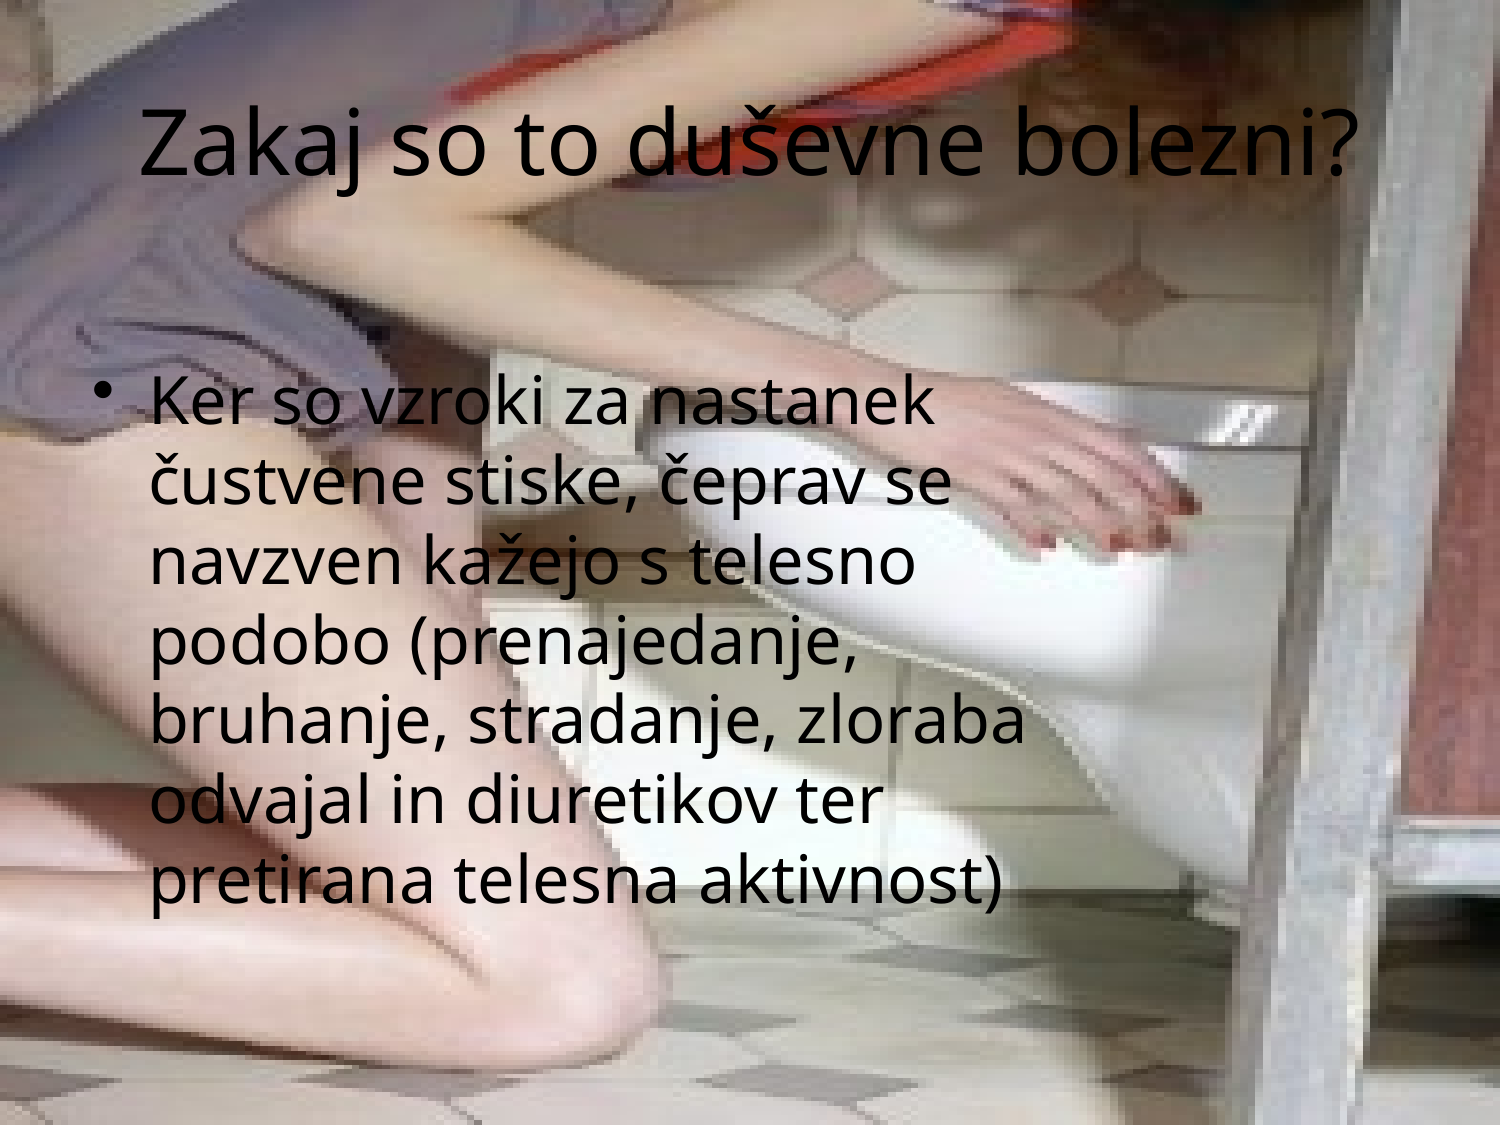

# Zakaj so to duševne bolezni?
Ker so vzroki za nastanek čustvene stiske, čeprav se navzven kažejo s telesno podobo (prenajedanje, bruhanje, stradanje, zloraba odvajal in diuretikov ter pretirana telesna aktivnost)